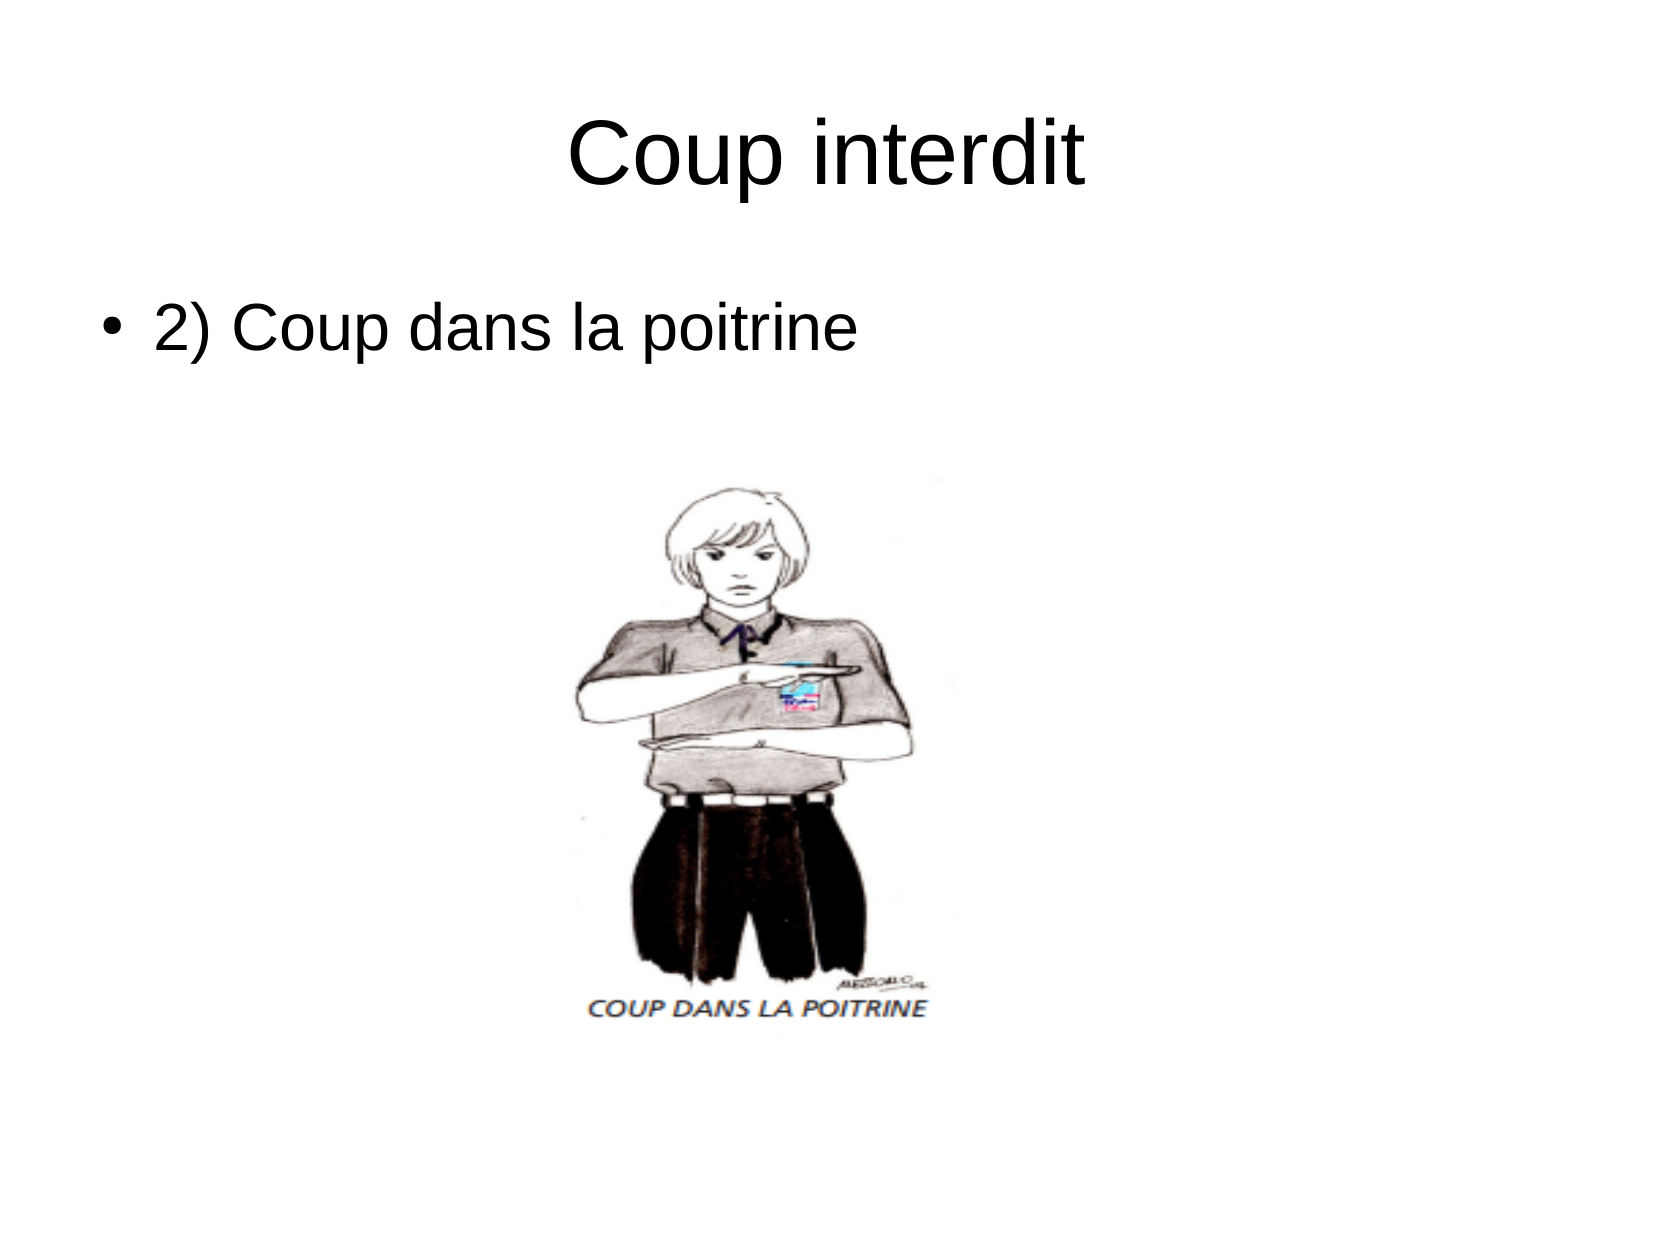

# Coup interdit
2) Coup dans la poitrine